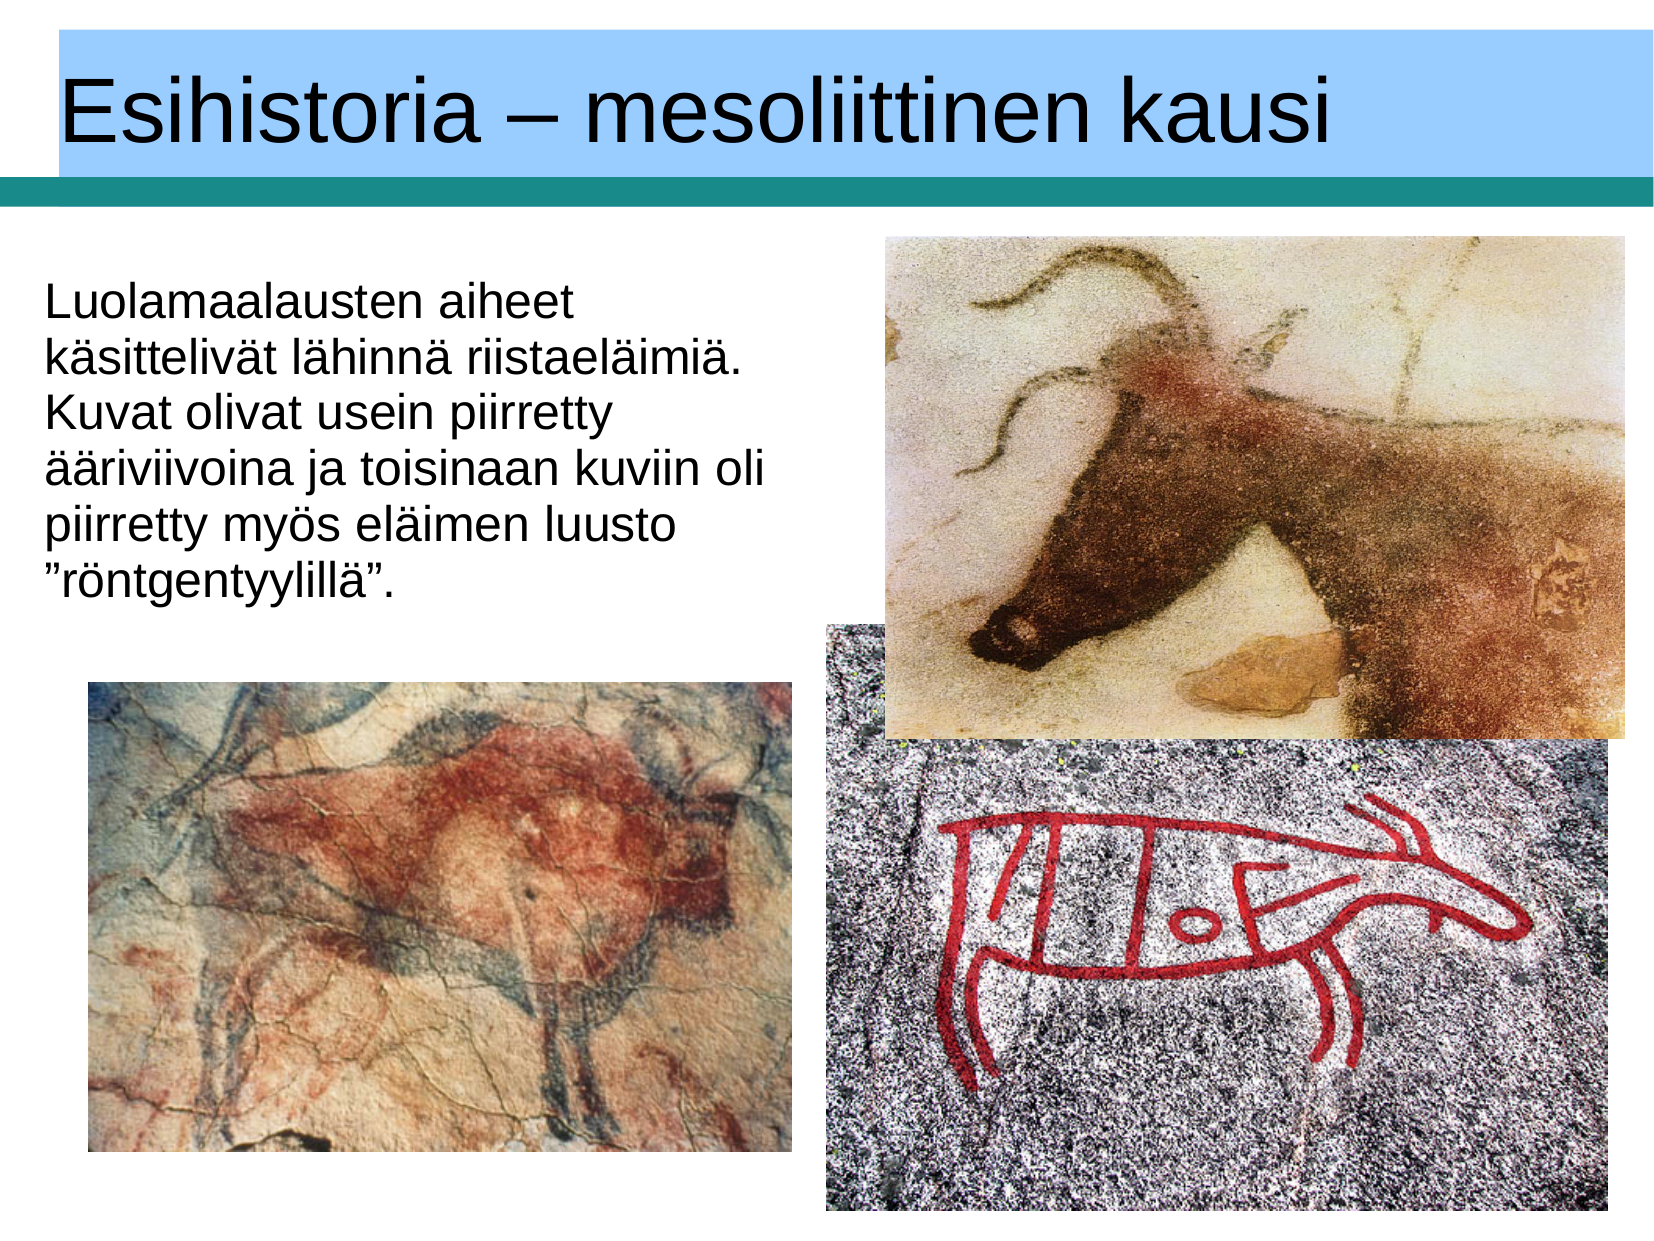

# Esihistoria – mesoliittinen kausi
Luolamaalausten aiheet käsittelivät lähinnä riistaeläimiä. Kuvat olivat usein piirretty ääriviivoina ja toisinaan kuviin oli piirretty myös eläimen luusto ”röntgentyylillä”.
Martti Paavilainen